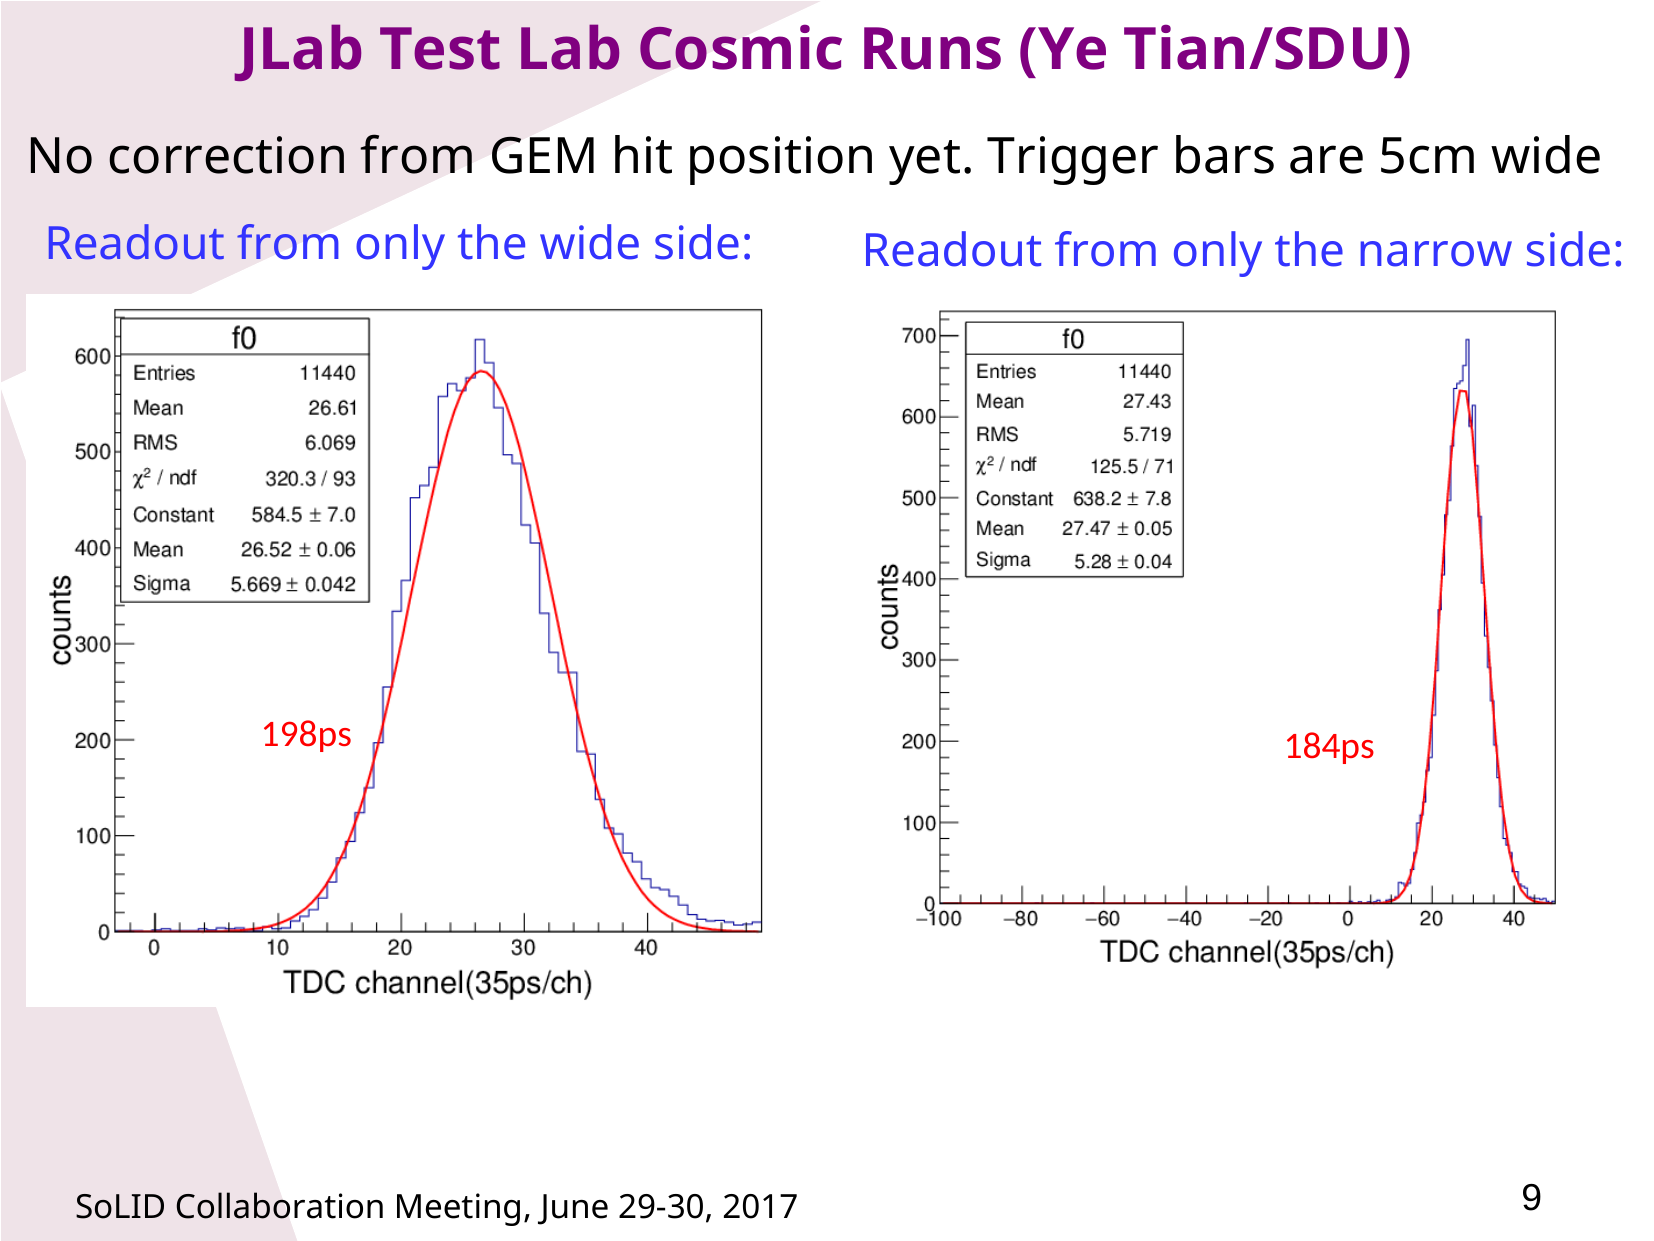

# JLab Test Lab Cosmic Runs (Ye Tian/SDU)
No correction from GEM hit position yet. Trigger bars are 5cm wide
Readout from only the wide side:
Readout from only the narrow side:
198ps
184ps
9